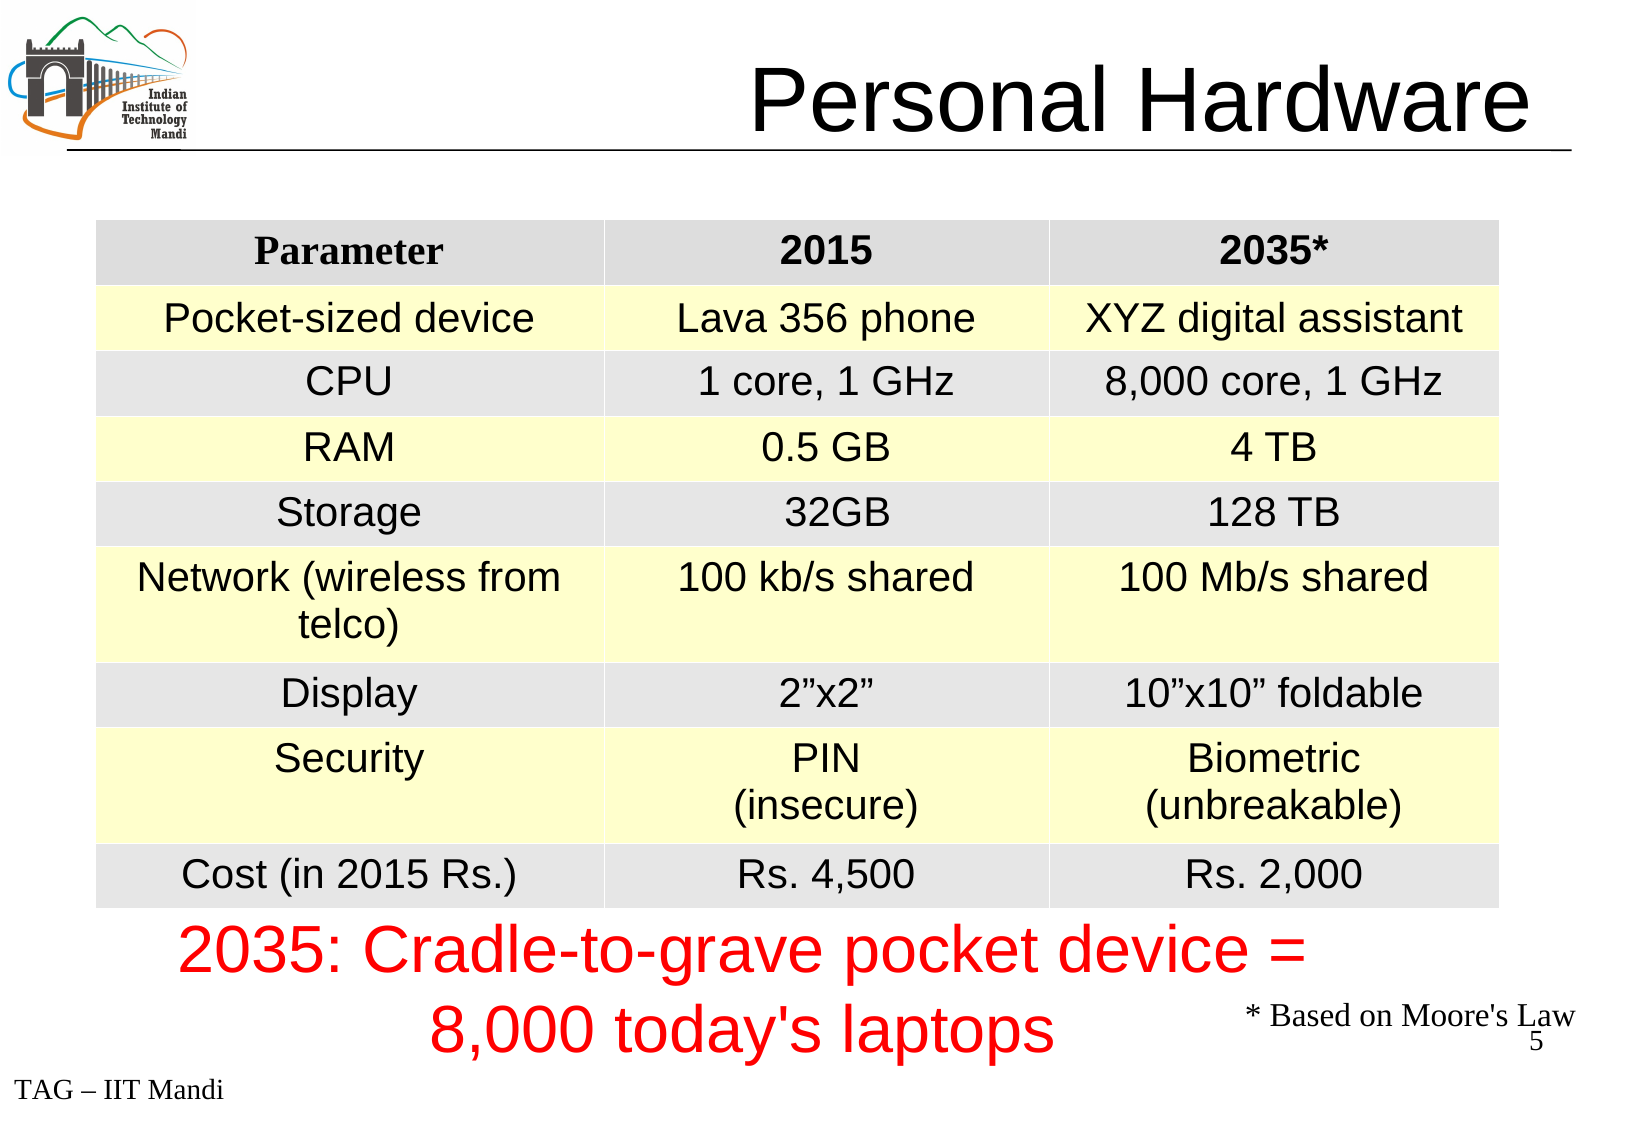

# Personal Hardware
| Parameter | 2015 | 2035\* |
| --- | --- | --- |
| Pocket-sized device | Lava 356 phone | XYZ digital assistant |
| CPU | 1 core, 1 GHz | 8,000 core, 1 GHz |
| RAM | 0.5 GB | 4 TB |
| Storage | 32GB | 128 TB |
| Network (wireless from telco) | 100 kb/s shared | 100 Mb/s shared |
| Display | 2”x2” | 10”x10” foldable |
| Security | PIN (insecure) | Biometric (unbreakable) |
| Cost (in 2015 Rs.) | Rs. 4,500 | Rs. 2,000 |
2035: Cradle-to-grave pocket device = 8,000 today's laptops
* Based on Moore's Law
5